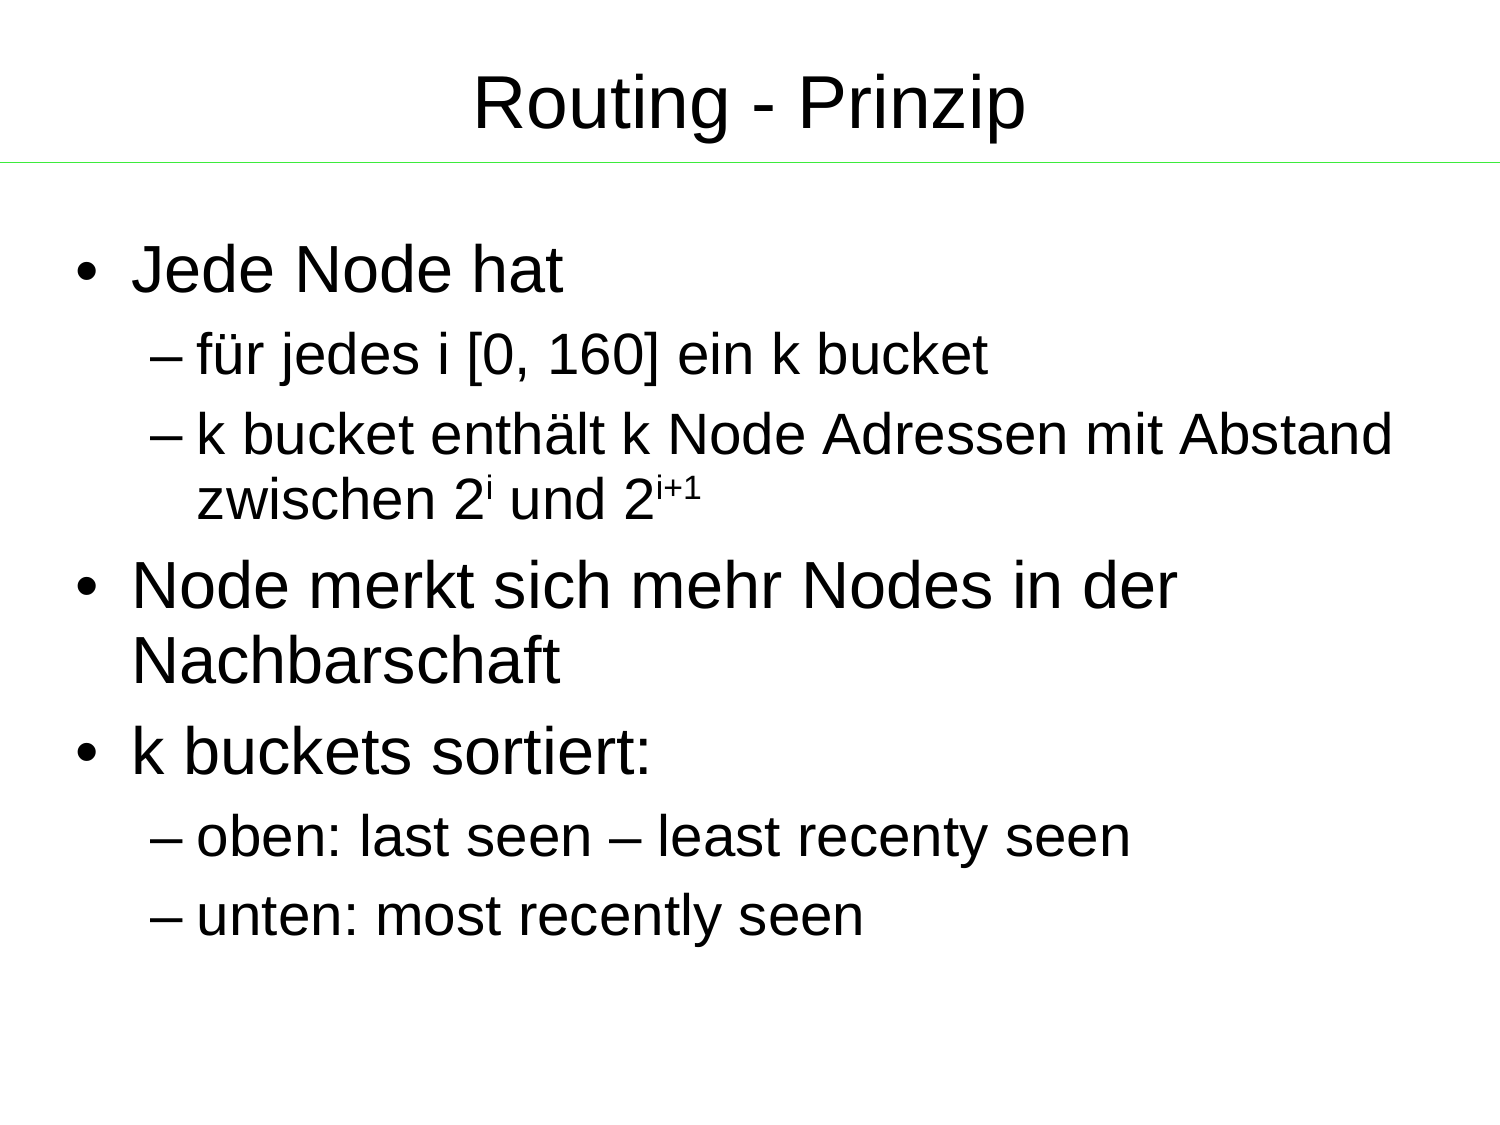

# Routing - Prinzip
Jede Node hat
für jedes i [0, 160] ein k bucket
k bucket enthält k Node Adressen mit Abstand zwischen 2i und 2i+1
Node merkt sich mehr Nodes in der Nachbarschaft
k buckets sortiert:
oben: last seen – least recenty seen
unten: most recently seen